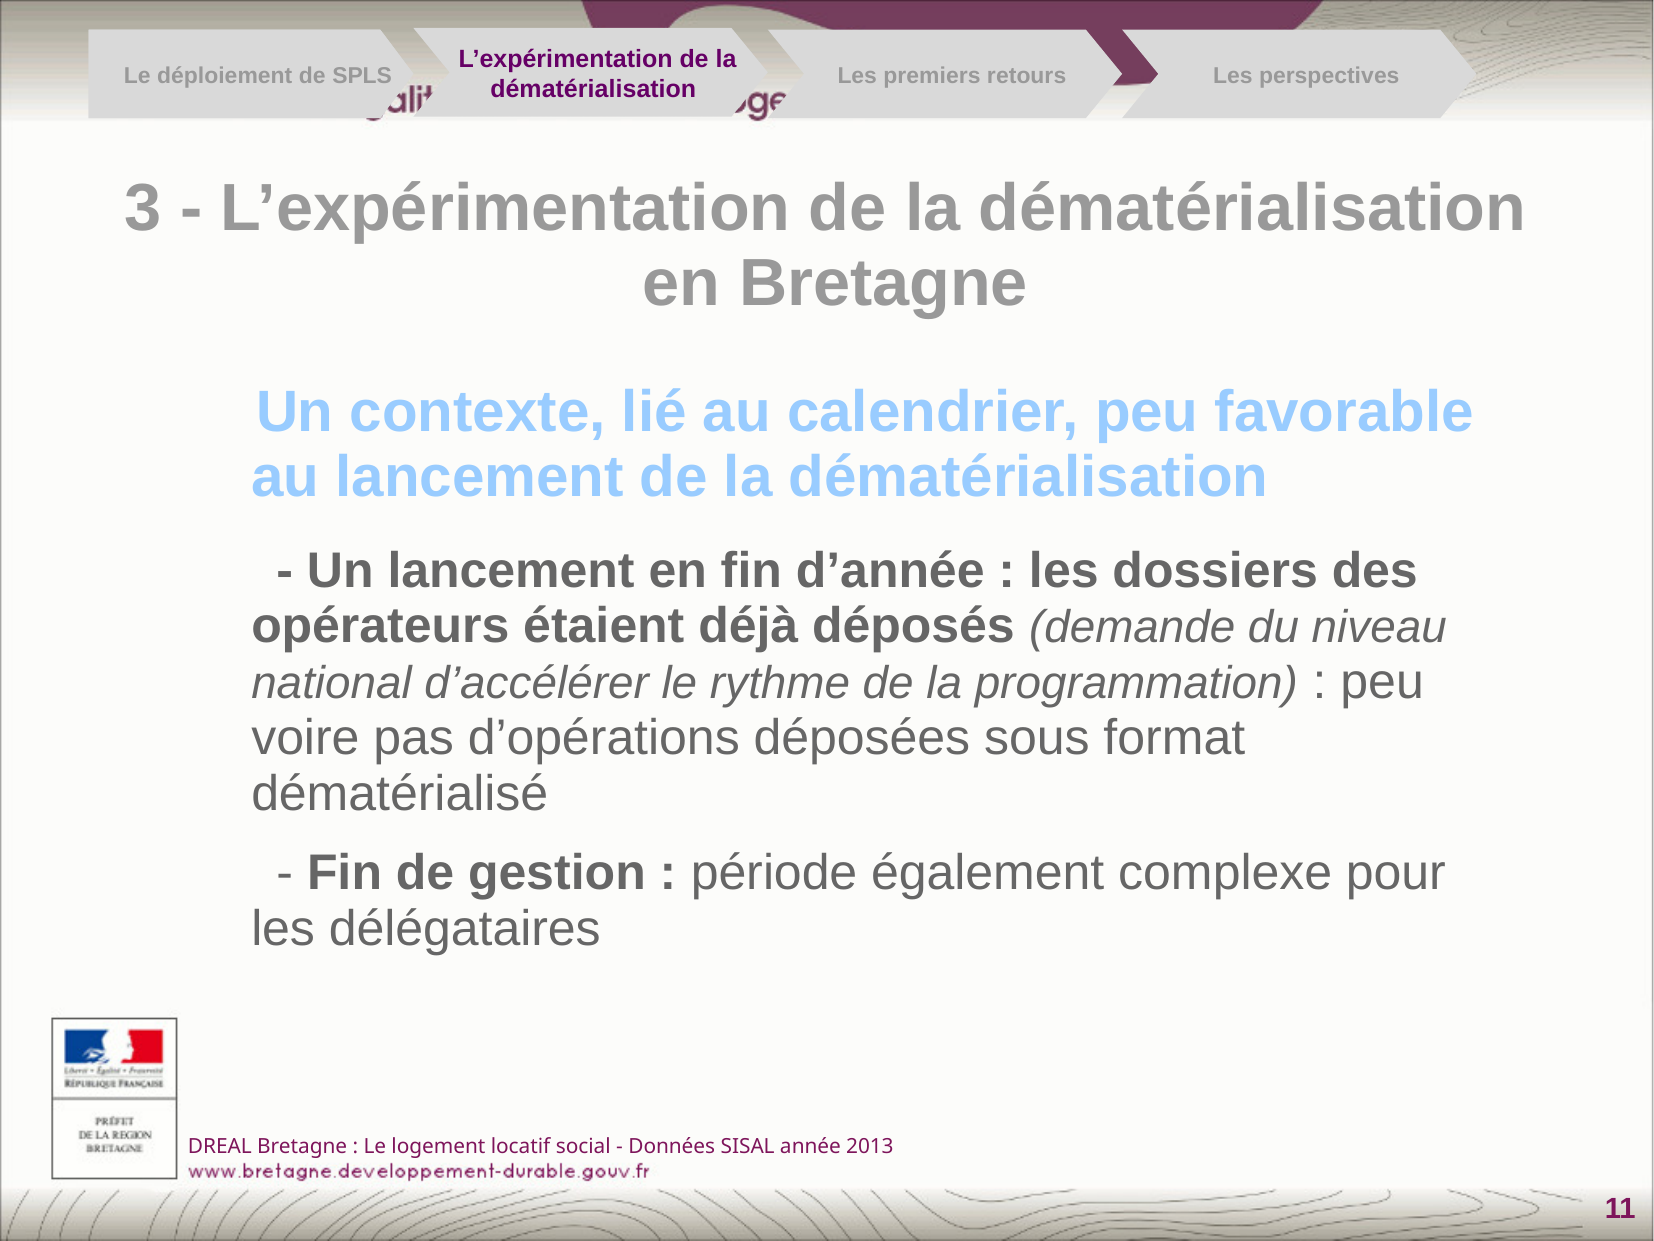

L’expérimentation de la dématérialisation
Le déploiement de SPLS
Le déploiement de SPLS
Les premiers retours
Les perspectives
# 3 - L’expérimentation de la dématérialisation en Bretagne
Un contexte, lié au calendrier, peu favorable au lancement de la dématérialisation
- Un lancement en fin d’année : les dossiers des opérateurs étaient déjà déposés (demande du niveau national d’accélérer le rythme de la programmation) : peu voire pas d’opérations déposées sous format dématérialisé
- Fin de gestion : période également complexe pour les délégataires
DREAL Bretagne : Le logement locatif social - Données SISAL année 2013